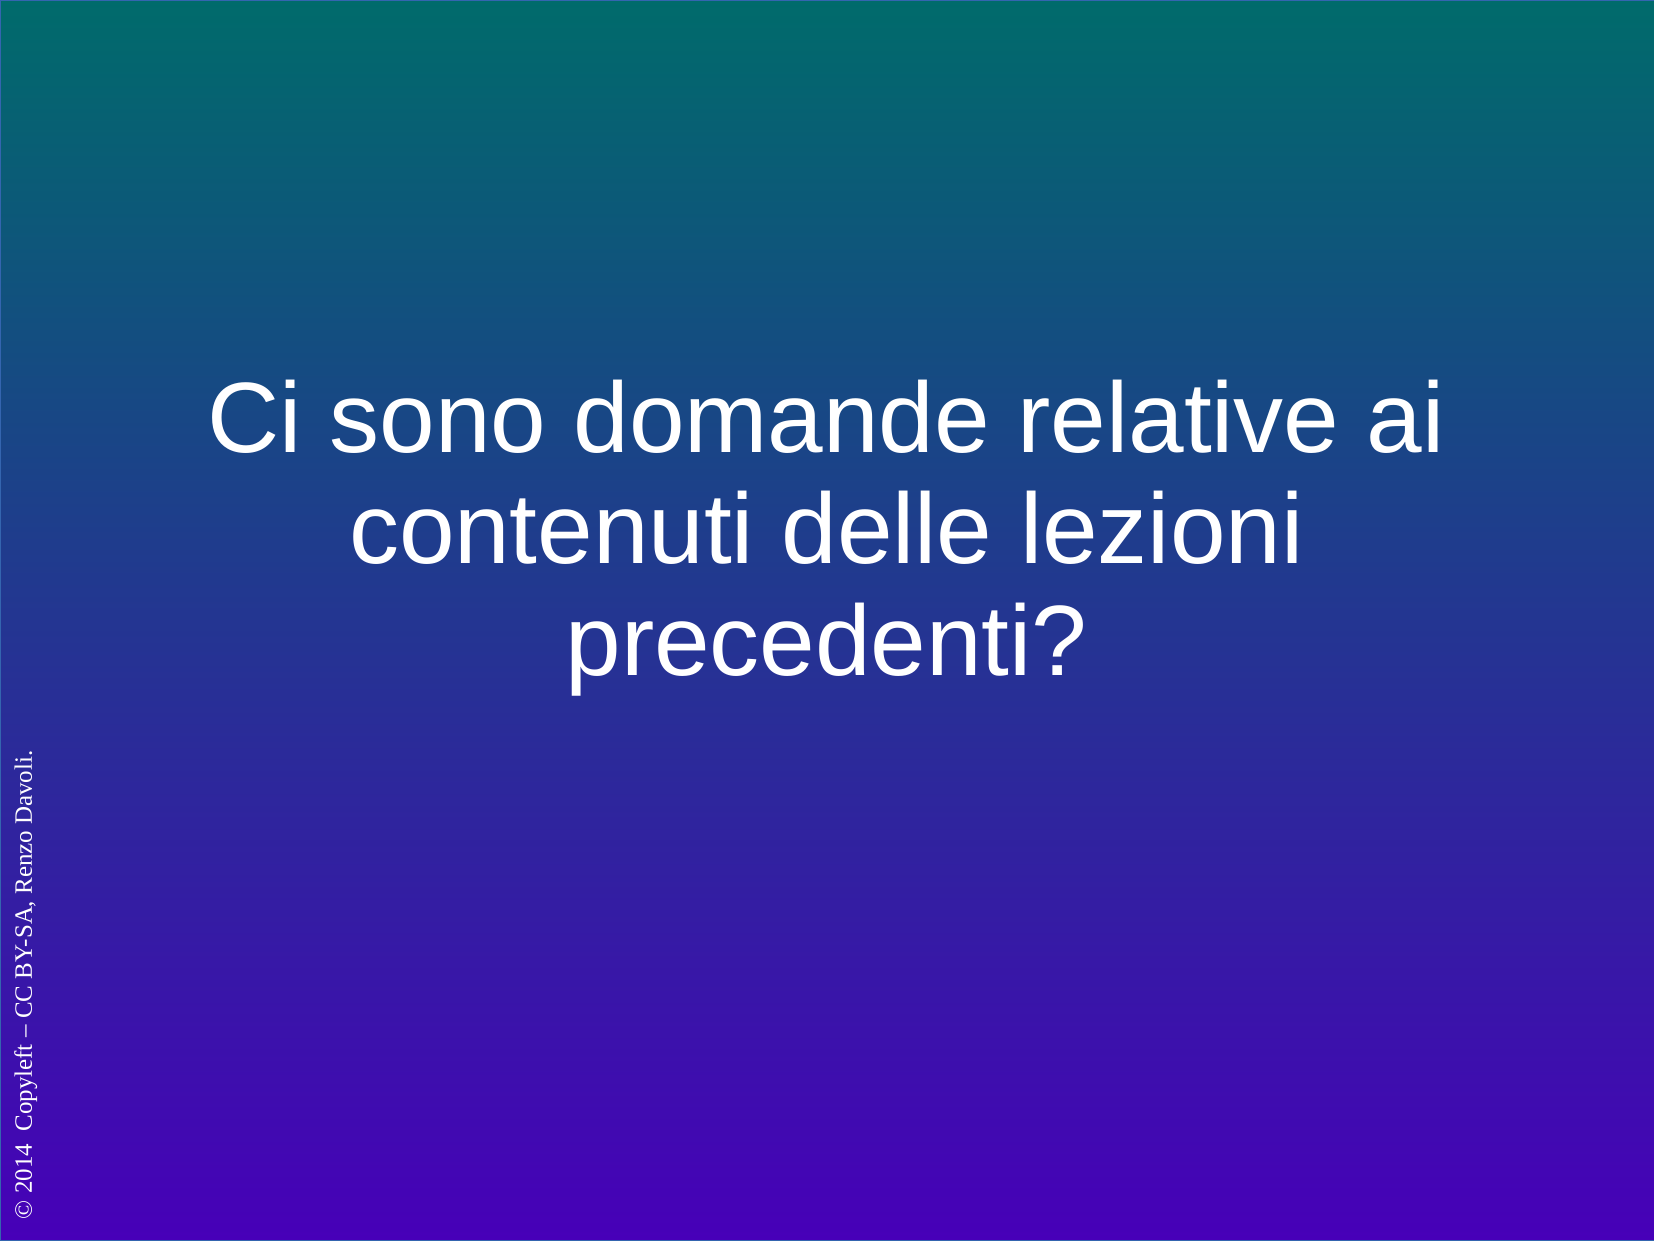

# Ci sono domande relative ai contenuti delle lezioni precedenti?